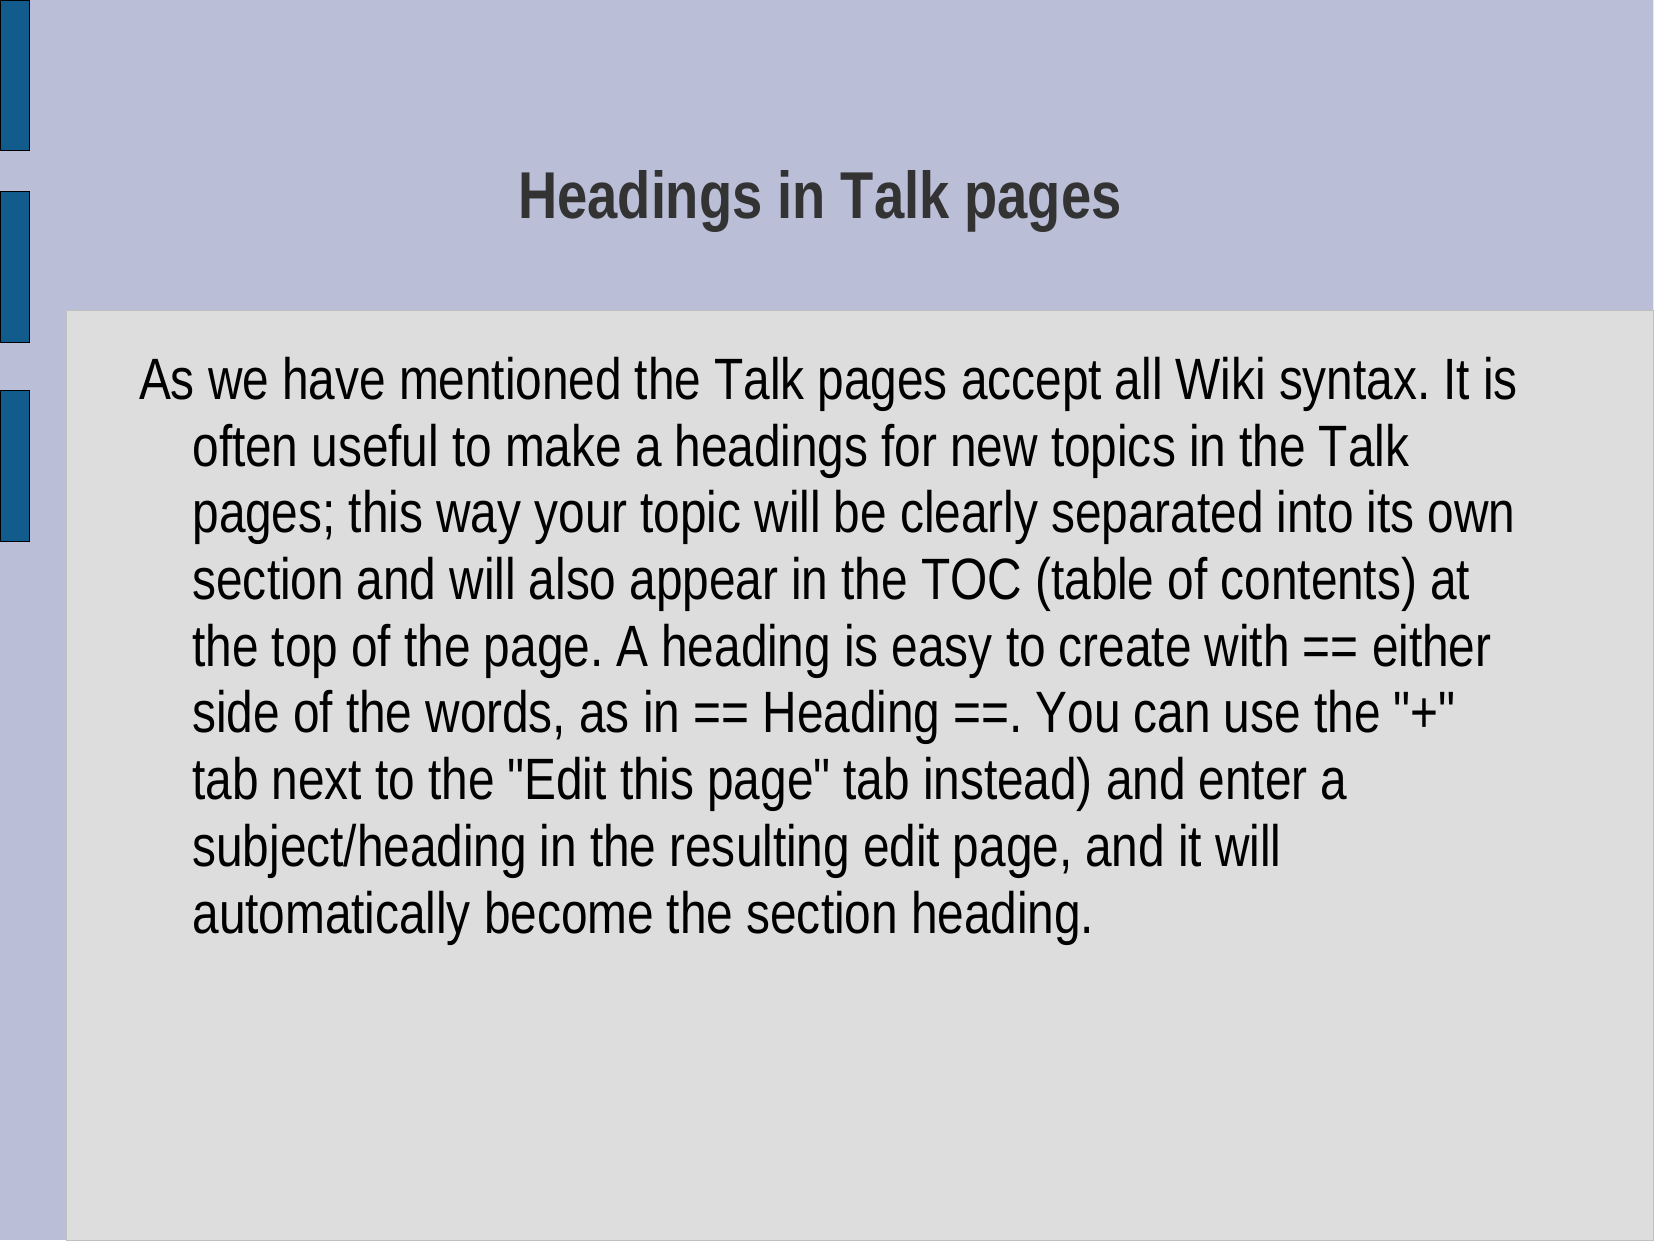

Headings in Talk pages
# As we have mentioned the Talk pages accept all Wiki syntax. It is often useful to make a headings for new topics in the Talk pages; this way your topic will be clearly separated into its own section and will also appear in the TOC (table of contents) at the top of the page. A heading is easy to create with == either side of the words, as in == Heading ==. You can use the "+" tab next to the "Edit this page" tab instead) and enter a subject/heading in the resulting edit page, and it will automatically become the section heading.